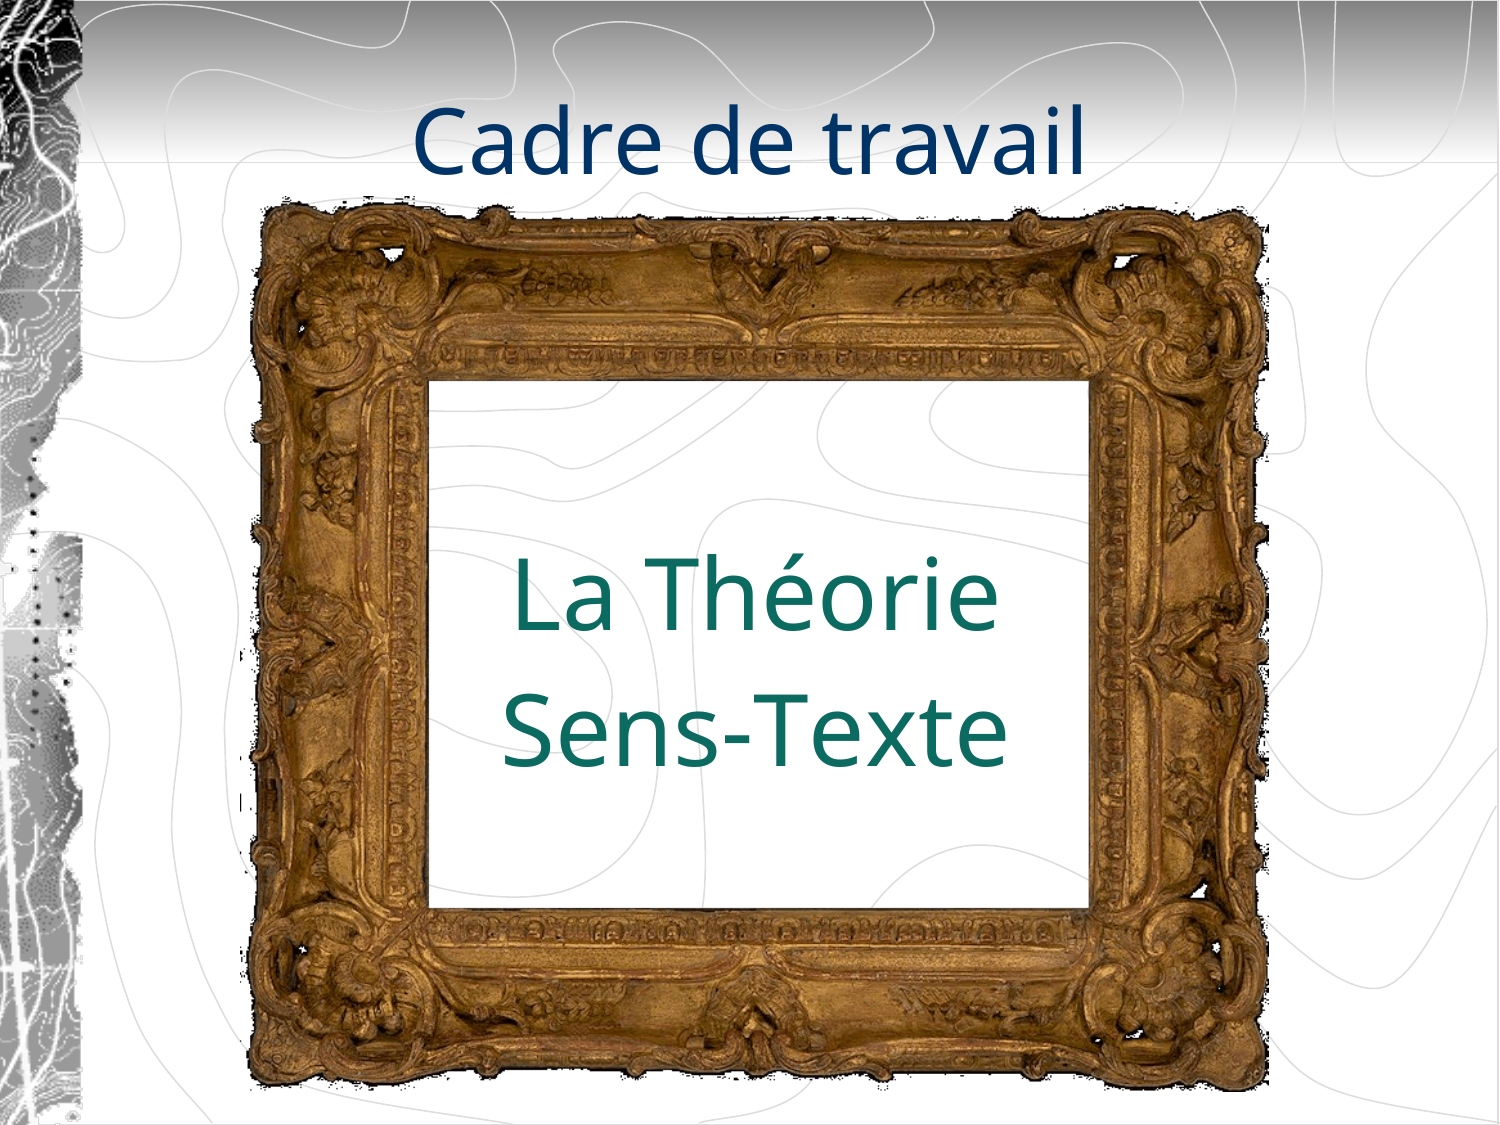

# Cadre de travail
La Théorie Sens-Texte